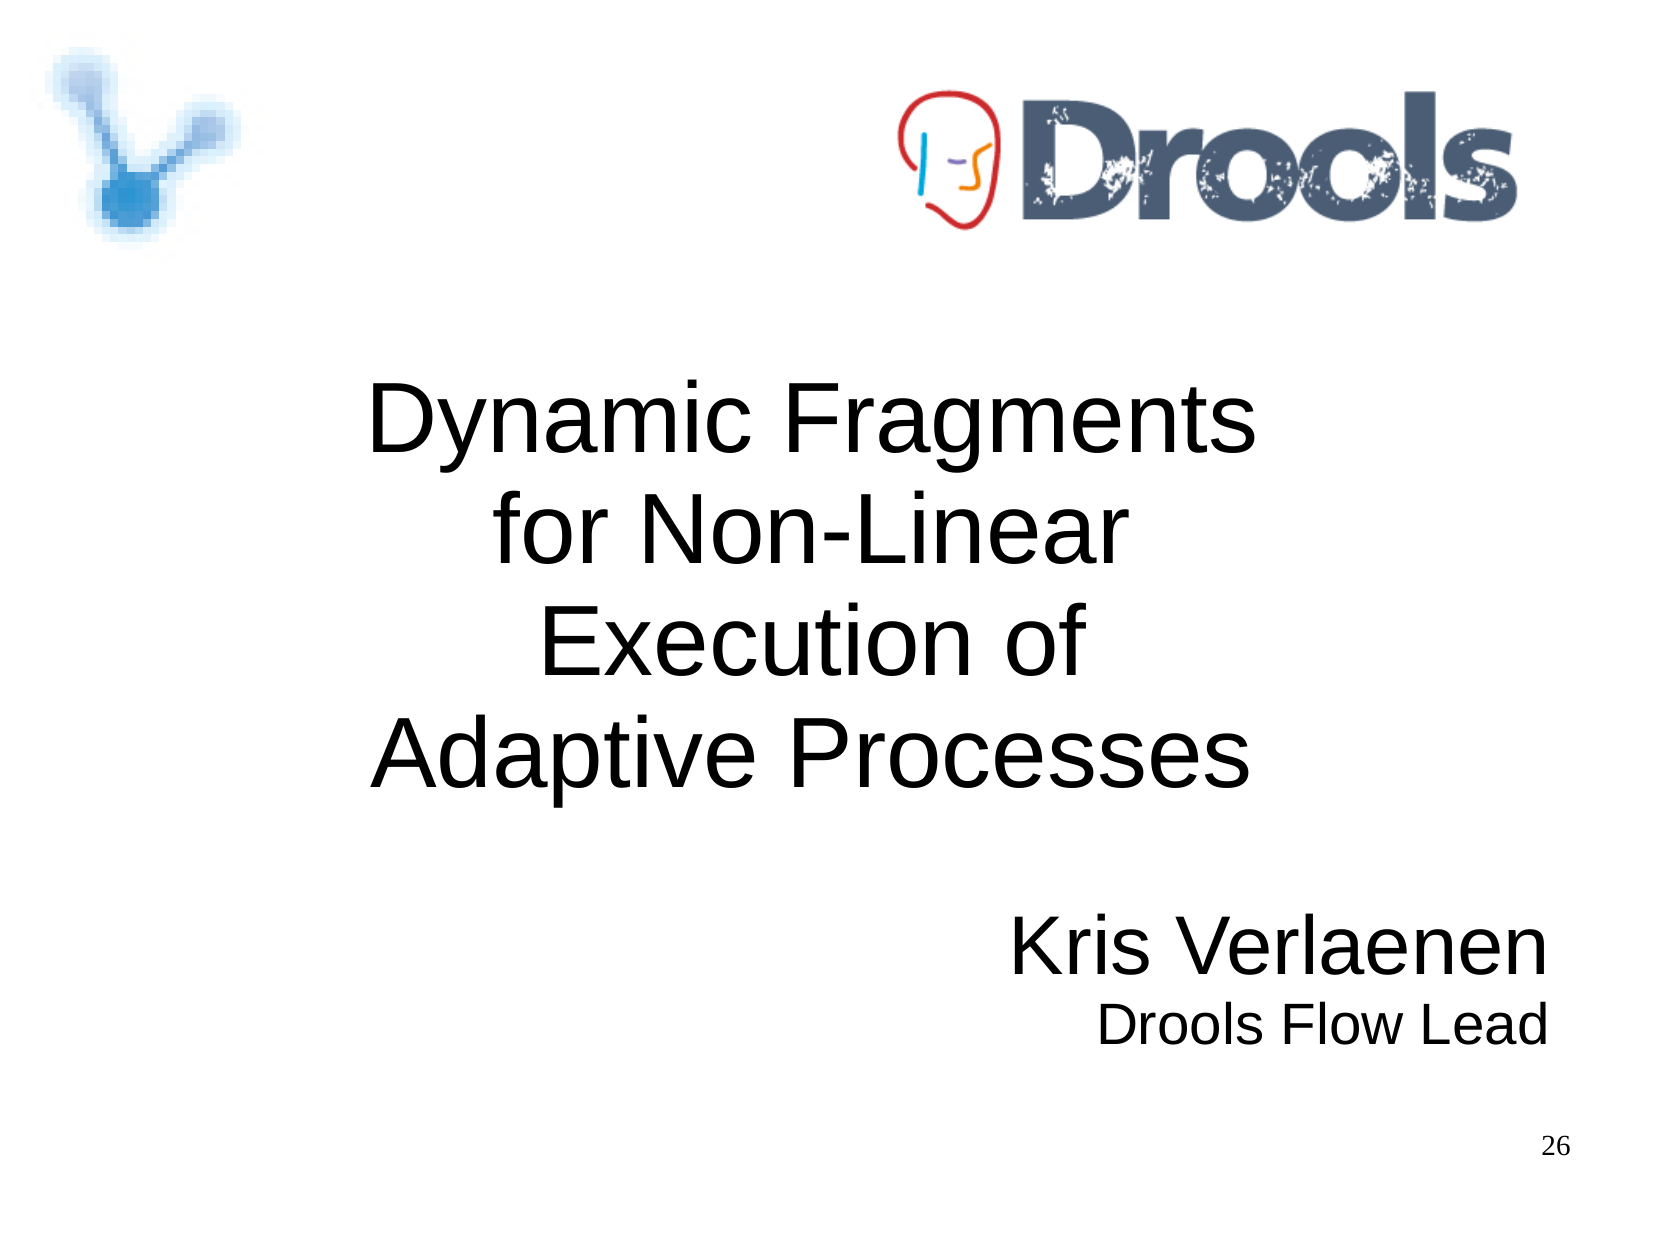

Dynamic Fragments for Non-Linear Execution of Adaptive Processes
Kris Verlaenen
Drools Flow Lead
26